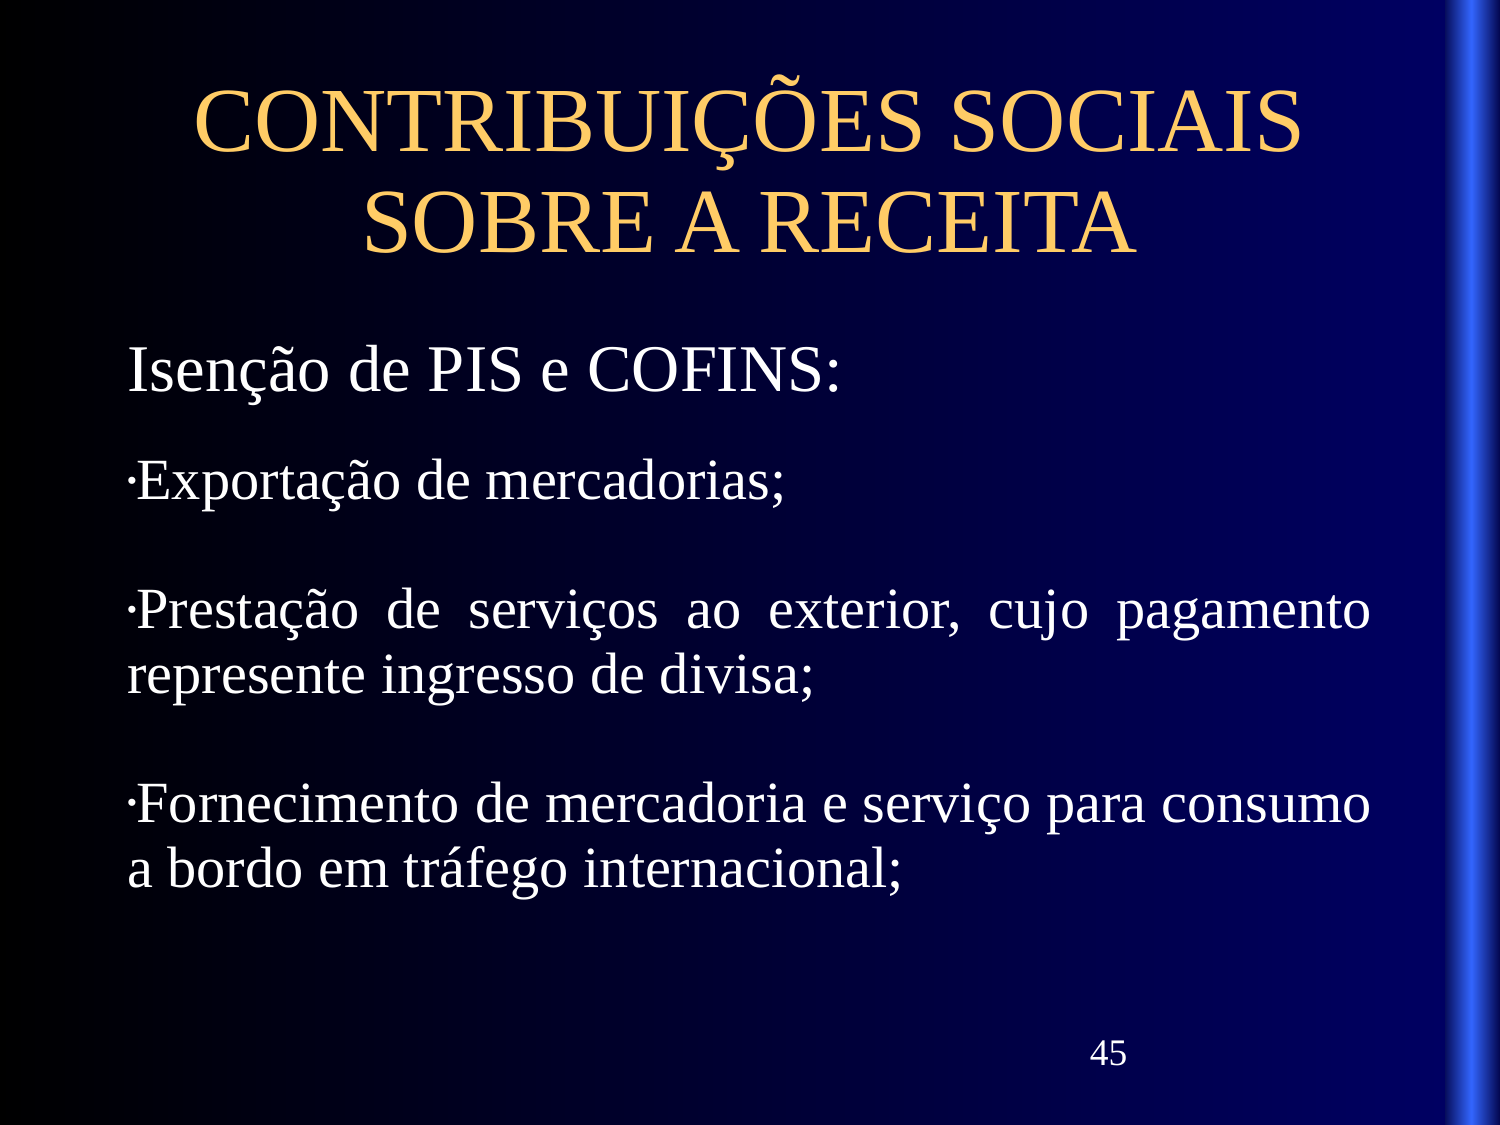

CONTRIBUIÇÕES SOCIAIS SOBRE A RECEITA
Isenção de PIS e COFINS:
Exportação de mercadorias;
Prestação de serviços ao exterior, cujo pagamento represente ingresso de divisa;
Fornecimento de mercadoria e serviço para consumo a bordo em tráfego internacional;